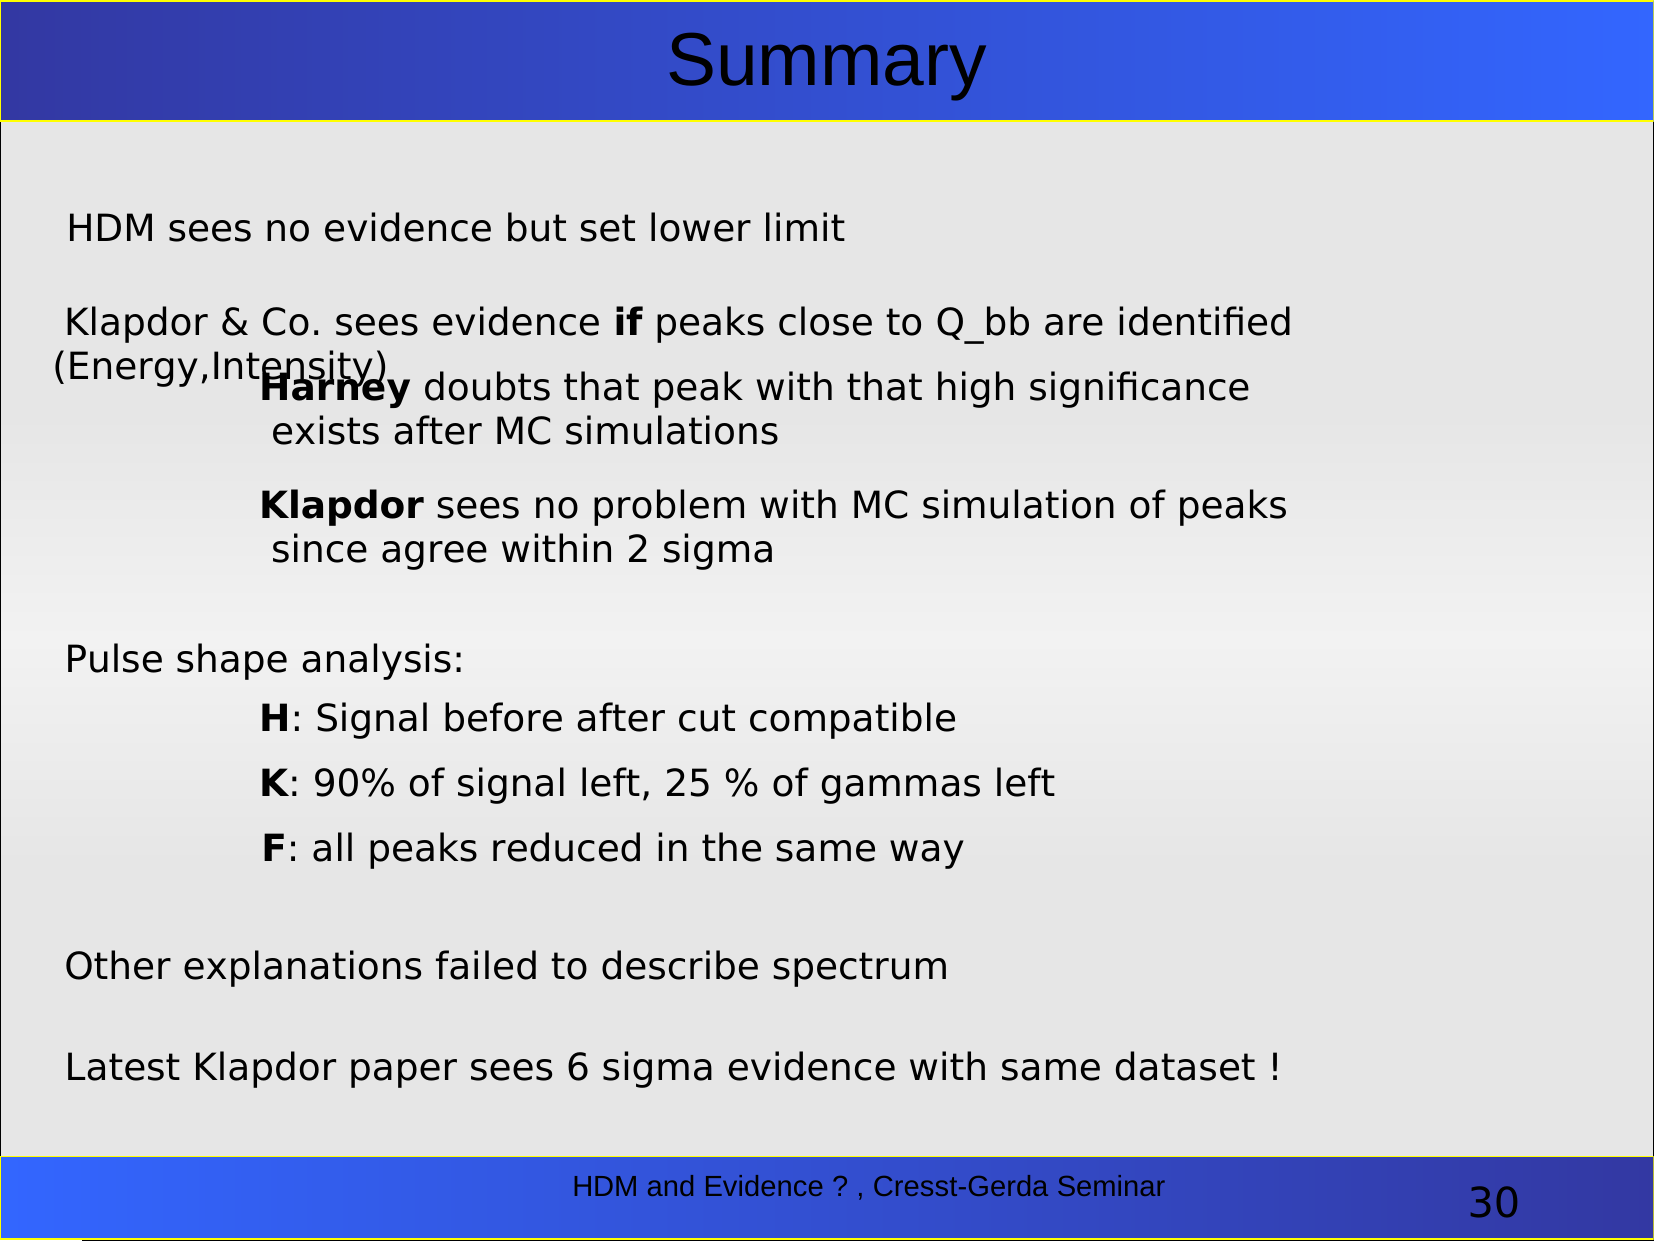

# Summary
 HDM sees no evidence but set lower limit
 Klapdor & Co. sees evidence if peaks close to Q_bb are identified (Energy,Intensity)
 Harney doubts that peak with that high significance
 exists after MC simulations
 Klapdor sees no problem with MC simulation of peaks
 since agree within 2 sigma
 Pulse shape analysis:
 H: Signal before after cut compatible
K: 90% of signal left, 25 % of gammas left
F: all peaks reduced in the same way
 Other explanations failed to describe spectrum
 Latest Klapdor paper sees 6 sigma evidence with same dataset !
30